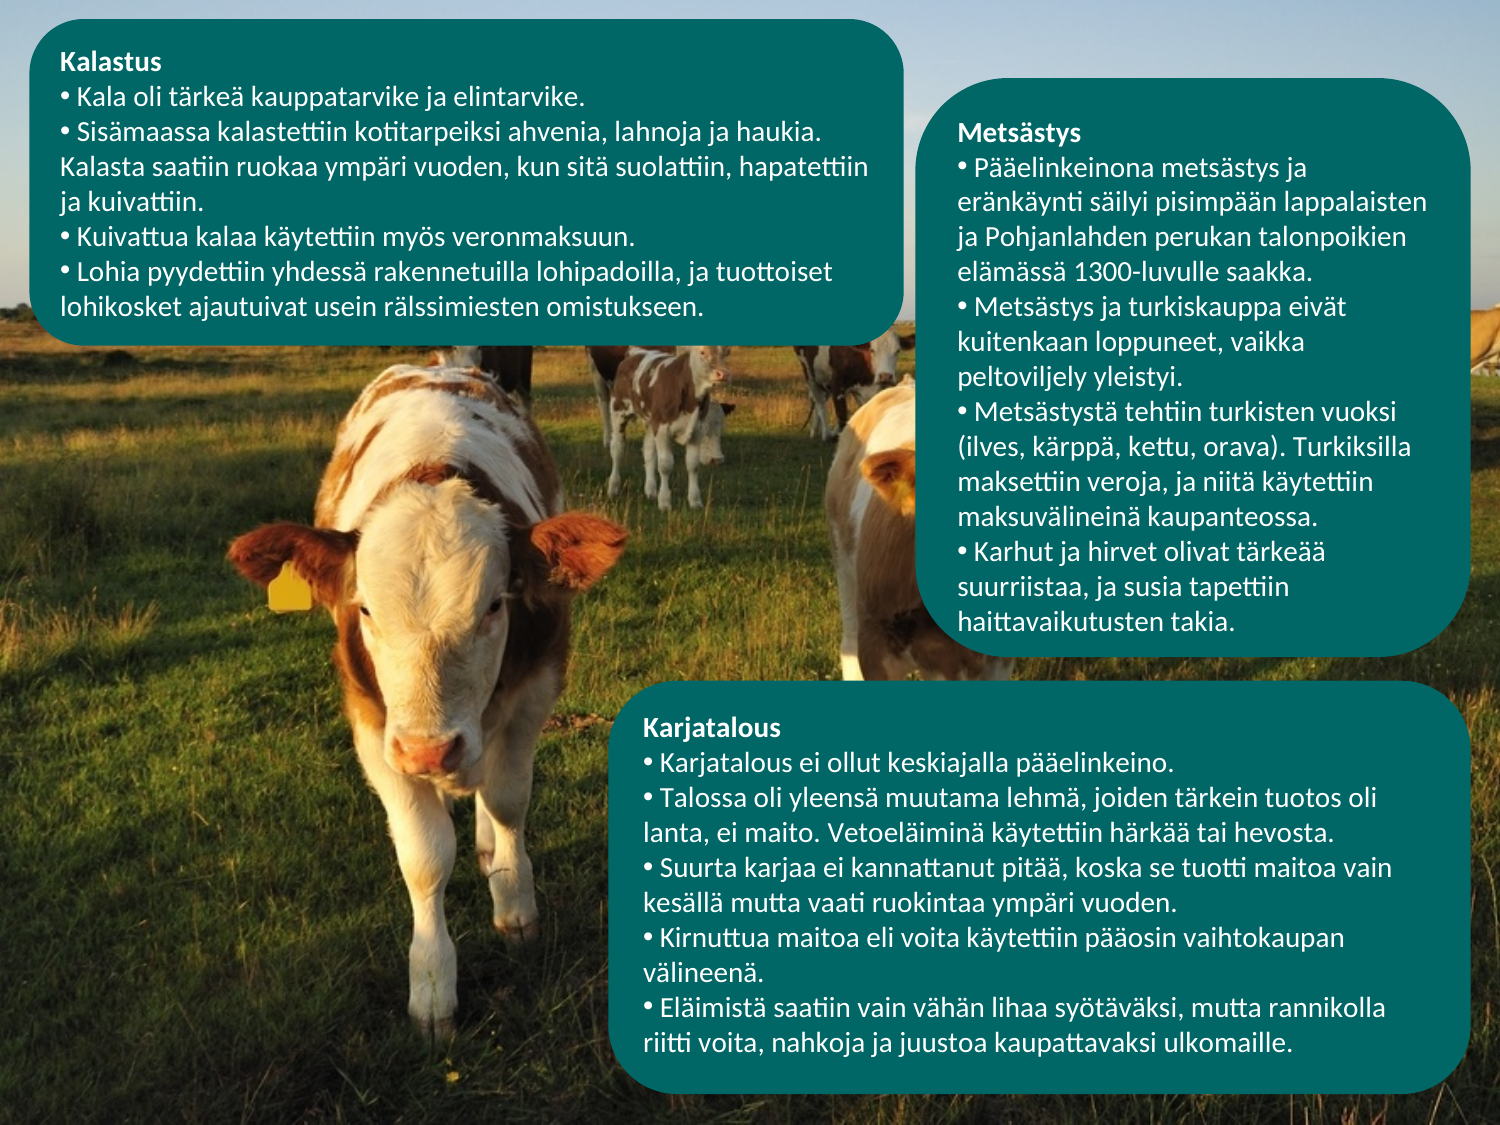

Kalastus
 Kala oli tärkeä kauppatarvike ja elintarvike.
 Sisämaassa kalastettiin kotitarpeiksi ahvenia, lahnoja ja haukia. Kalasta saatiin ruokaa ympäri vuoden, kun sitä suolattiin, hapatettiin ja kuivattiin.
 Kuivattua kalaa käytettiin myös veronmaksuun.
 Lohia pyydettiin yhdessä rakennetuilla lohipadoilla, ja tuottoiset lohikosket ajautuivat usein rälssimiesten omistukseen.
Metsästys
 Pääelinkeinona metsästys ja eränkäynti säilyi pisimpään lappalaisten ja Pohjanlahden perukan talonpoikien elämässä 1300-luvulle saakka.
 Metsästys ja turkiskauppa eivät kuitenkaan loppuneet, vaikka peltoviljely yleistyi.
 Metsästystä tehtiin turkisten vuoksi (ilves, kärppä, kettu, orava). Turkiksilla maksettiin veroja, ja niitä käytettiin maksuvälineinä kaupanteossa.
 Karhut ja hirvet olivat tärkeää suurriistaa, ja susia tapettiin haittavaikutusten takia.
Karjatalous
 Karjatalous ei ollut keskiajalla pääelinkeino.
 Talossa oli yleensä muutama lehmä, joiden tärkein tuotos oli lanta, ei maito. Vetoeläiminä käytettiin härkää tai hevosta.
 Suurta karjaa ei kannattanut pitää, koska se tuotti maitoa vain kesällä mutta vaati ruokintaa ympäri vuoden.
 Kirnuttua maitoa eli voita käytettiin pääosin vaihtokaupan välineenä.
 Eläimistä saatiin vain vähän lihaa syötäväksi, mutta rannikolla riitti voita, nahkoja ja juustoa kaupattavaksi ulkomaille.